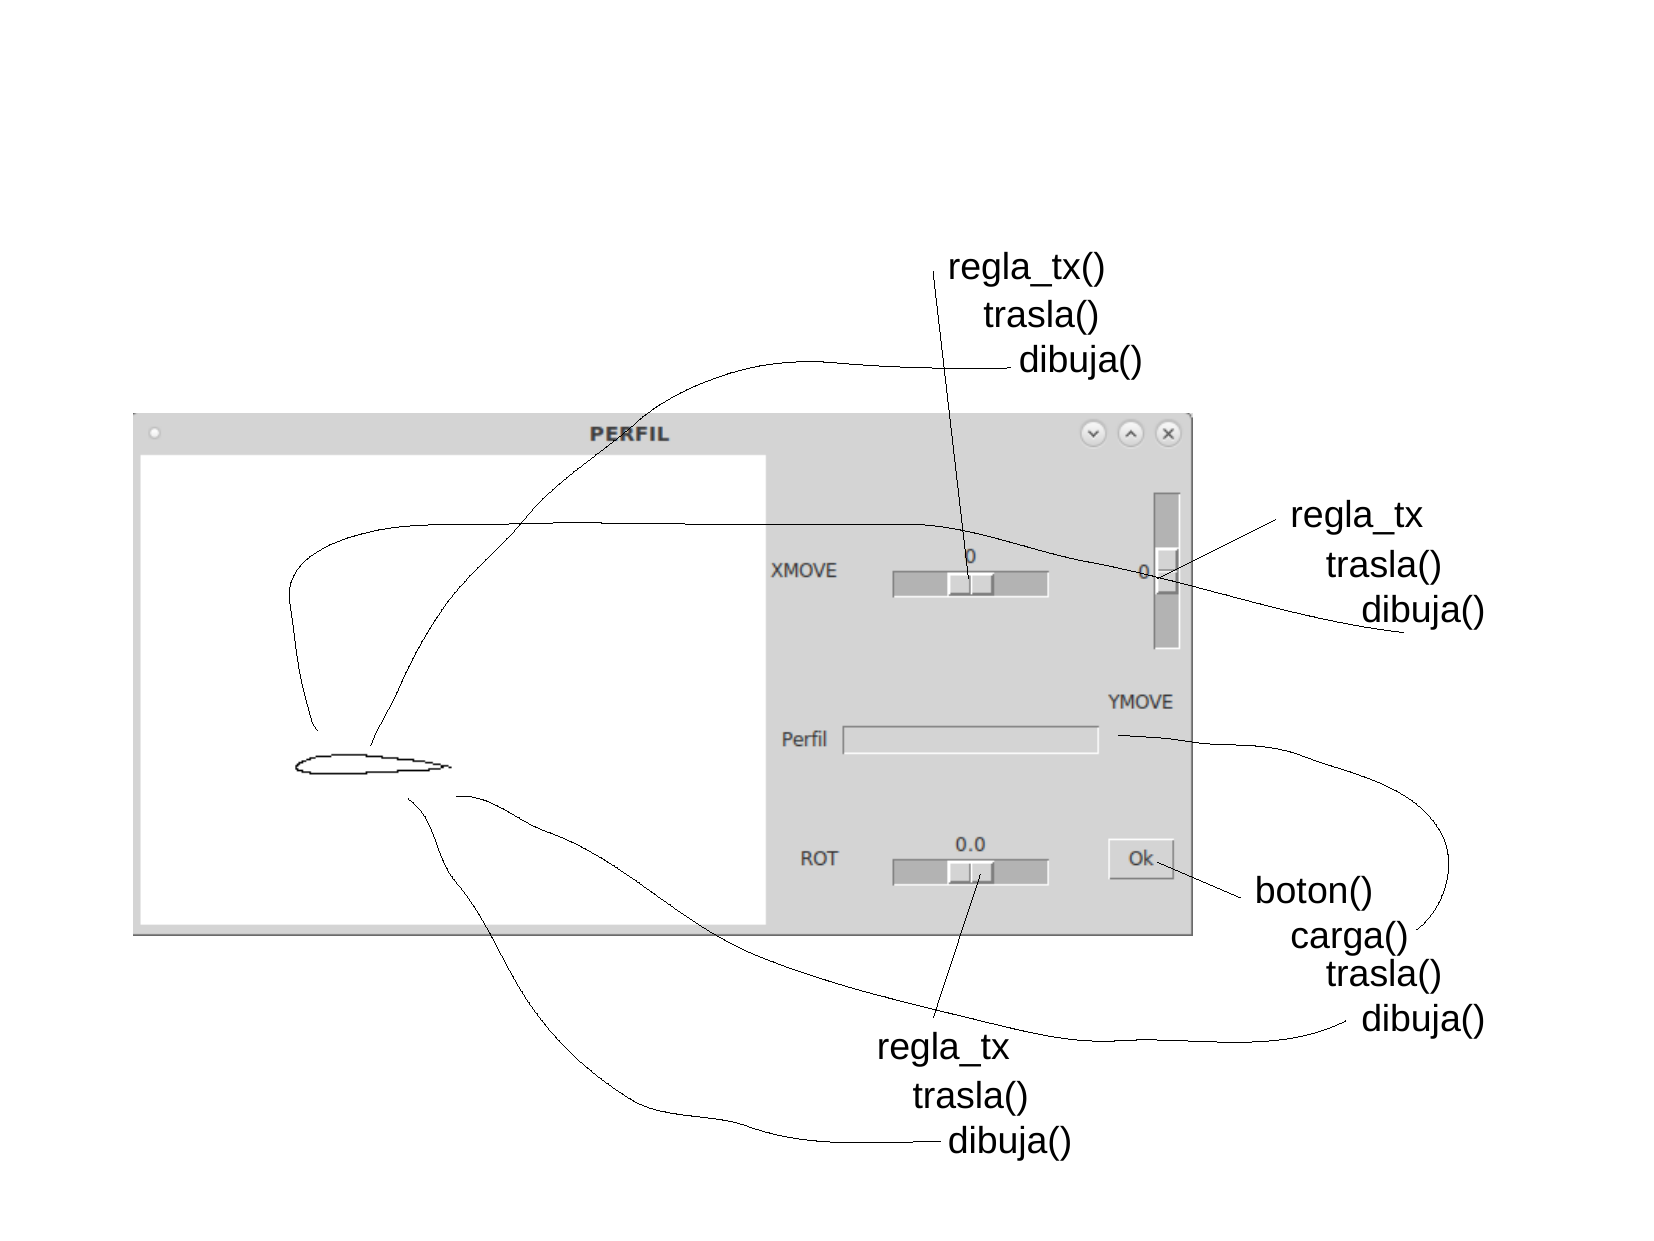

#
regla_tx()
trasla()
dibuja()
regla_tx
trasla()
dibuja()
boton()
carga()
trasla()
dibuja()
regla_tx
trasla()
dibuja()